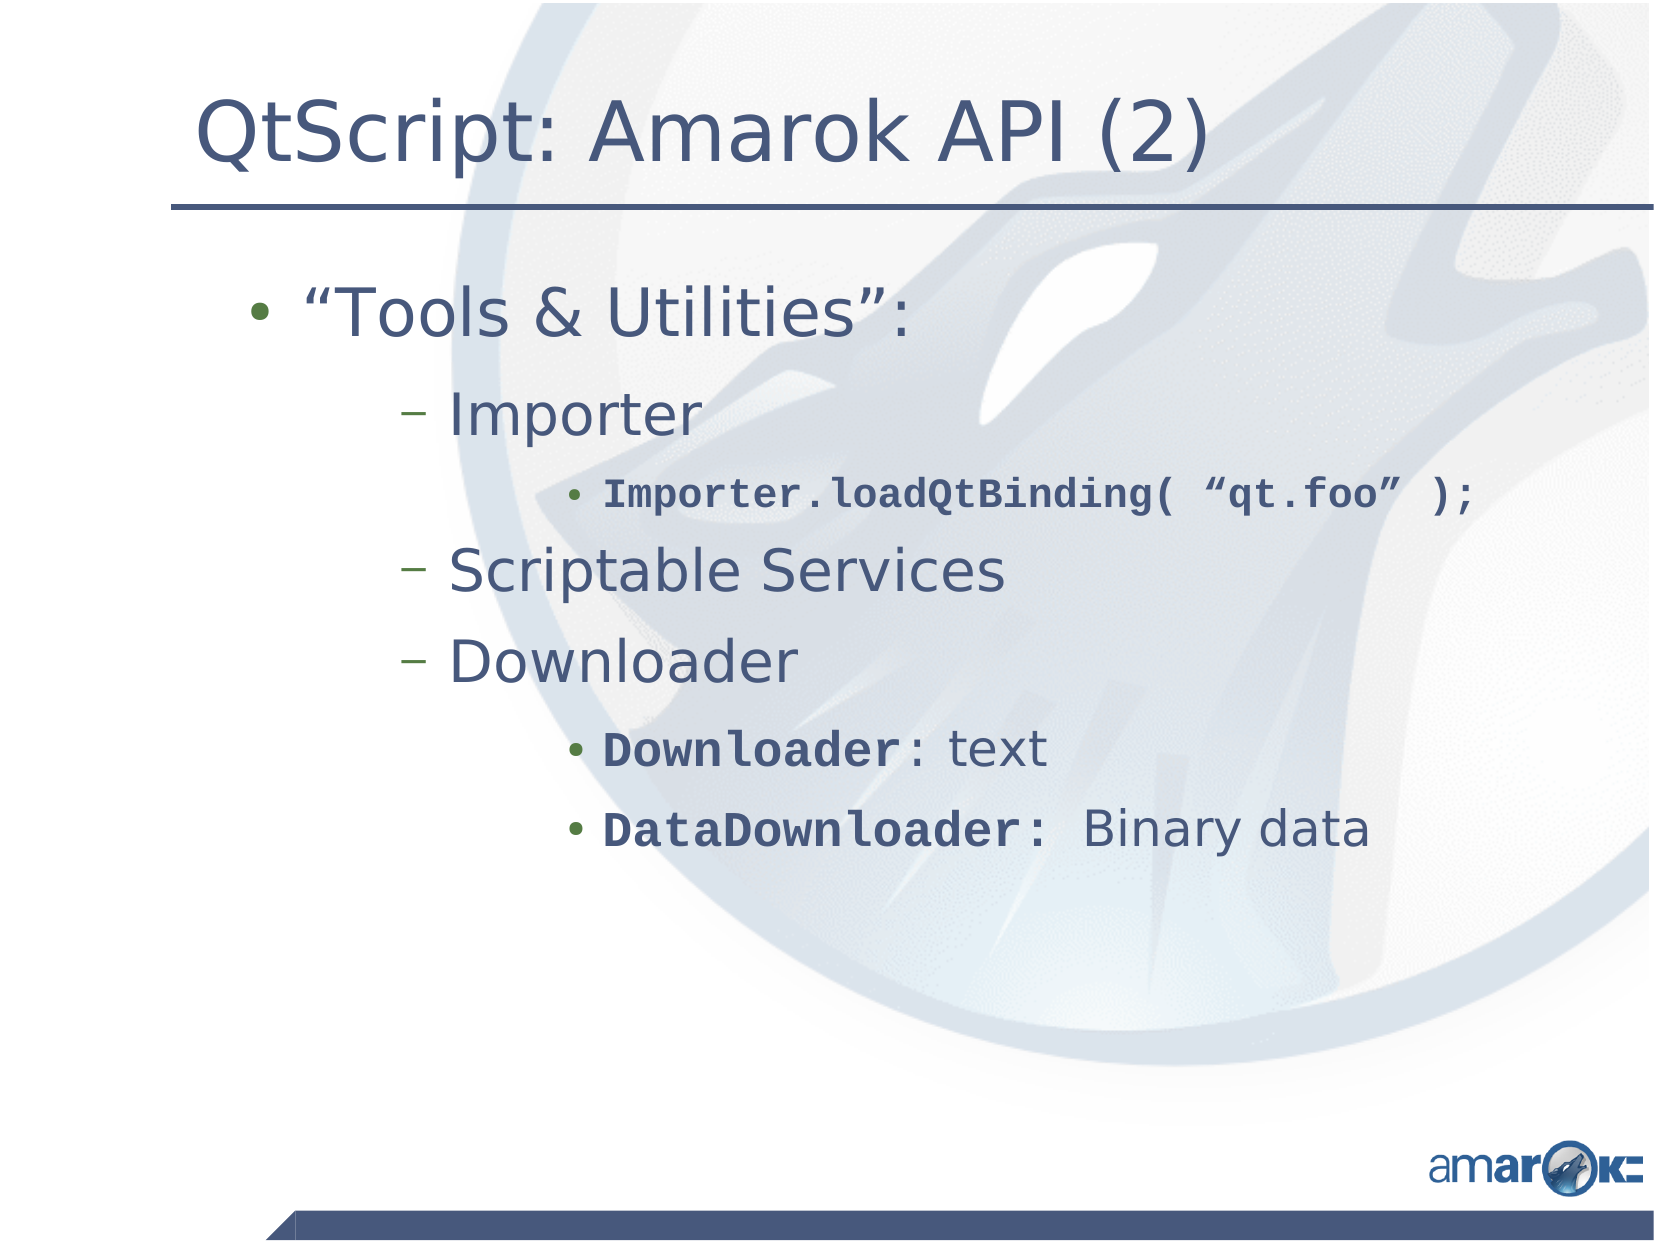

# QtScript: Amarok API (2)
“Tools & Utilities”:
Importer
Importer.loadQtBinding( “qt.foo” );
Scriptable Services
Downloader
Downloader: text
DataDownloader: Binary data